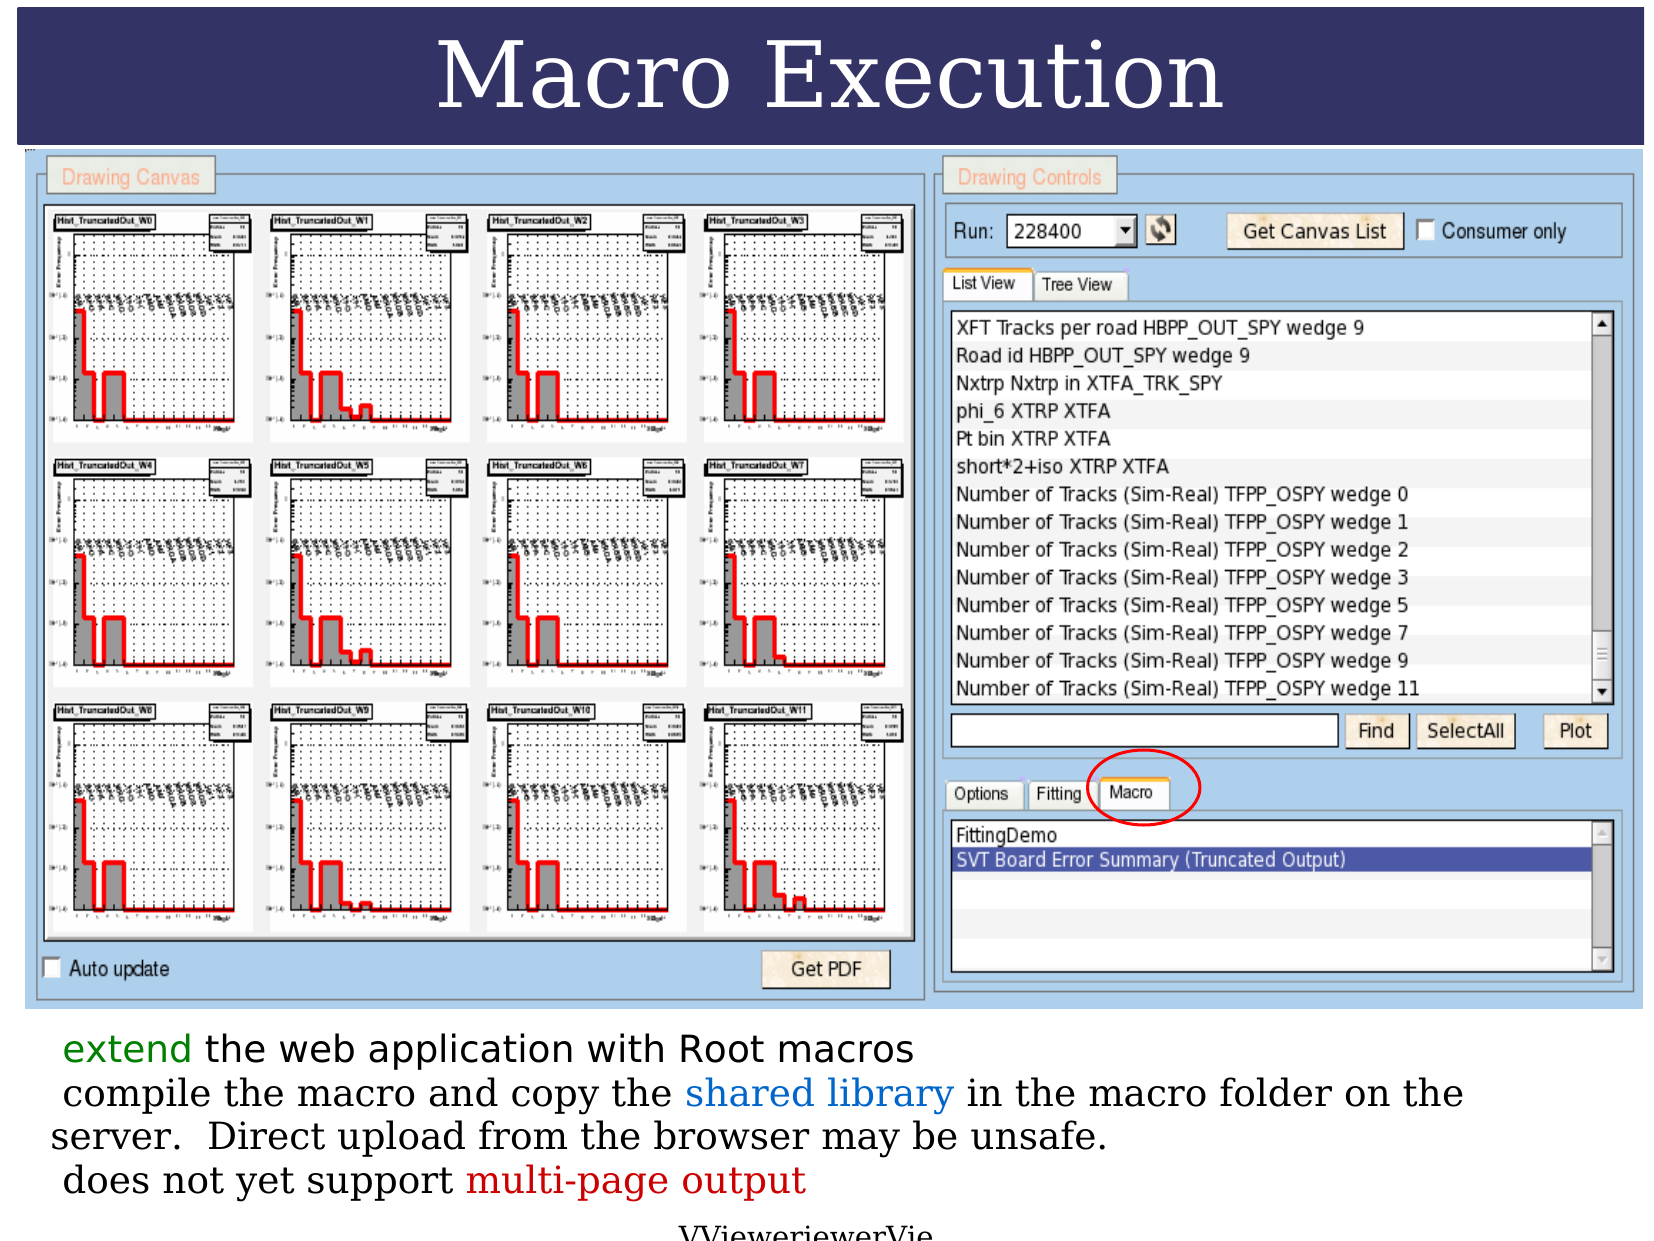

# Macro Execution
 extend the web application with Root macros
 compile the macro and copy the shared library in the macro folder on the 	 server. Direct upload from the browser may be unsafe.
 does not yet support multi-page output
17